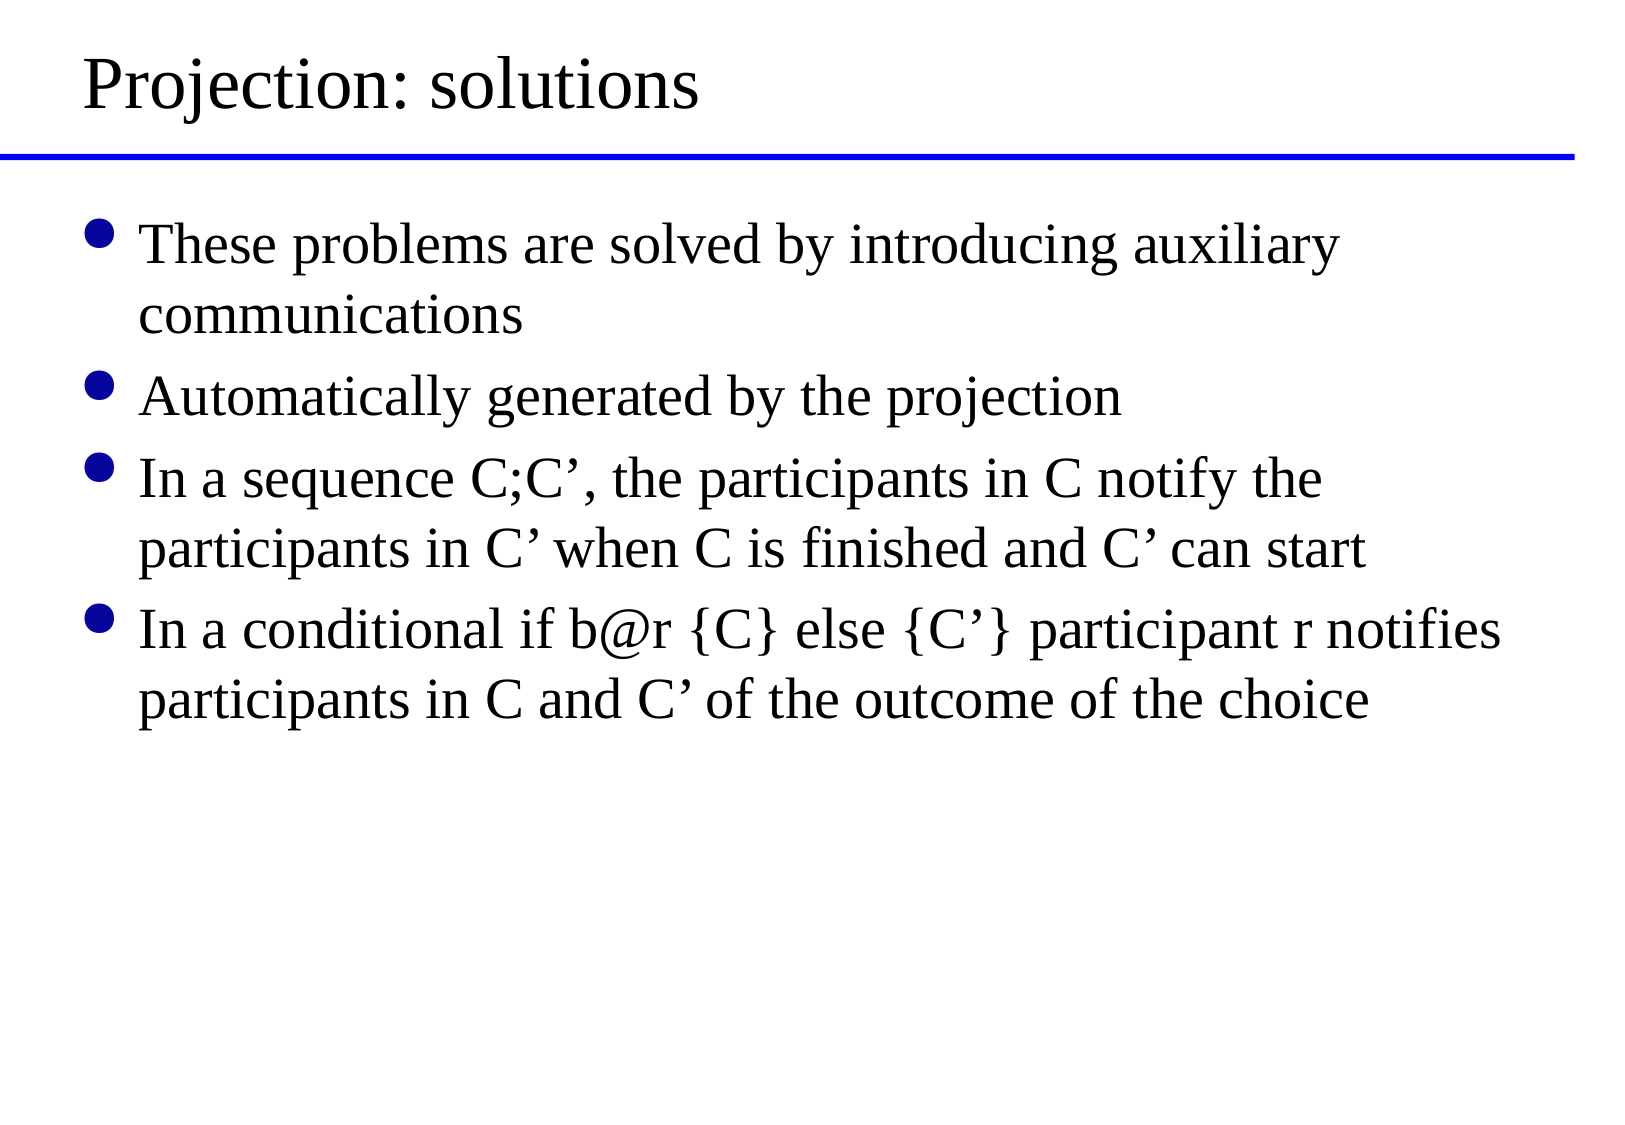

# Projection: solutions
These problems are solved by introducing auxiliary communications
Automatically generated by the projection
In a sequence C;C’, the participants in C notify the participants in C’ when C is finished and C’ can start
In a conditional if b@r {C} else {C’} participant r notifies participants in C and C’ of the outcome of the choice